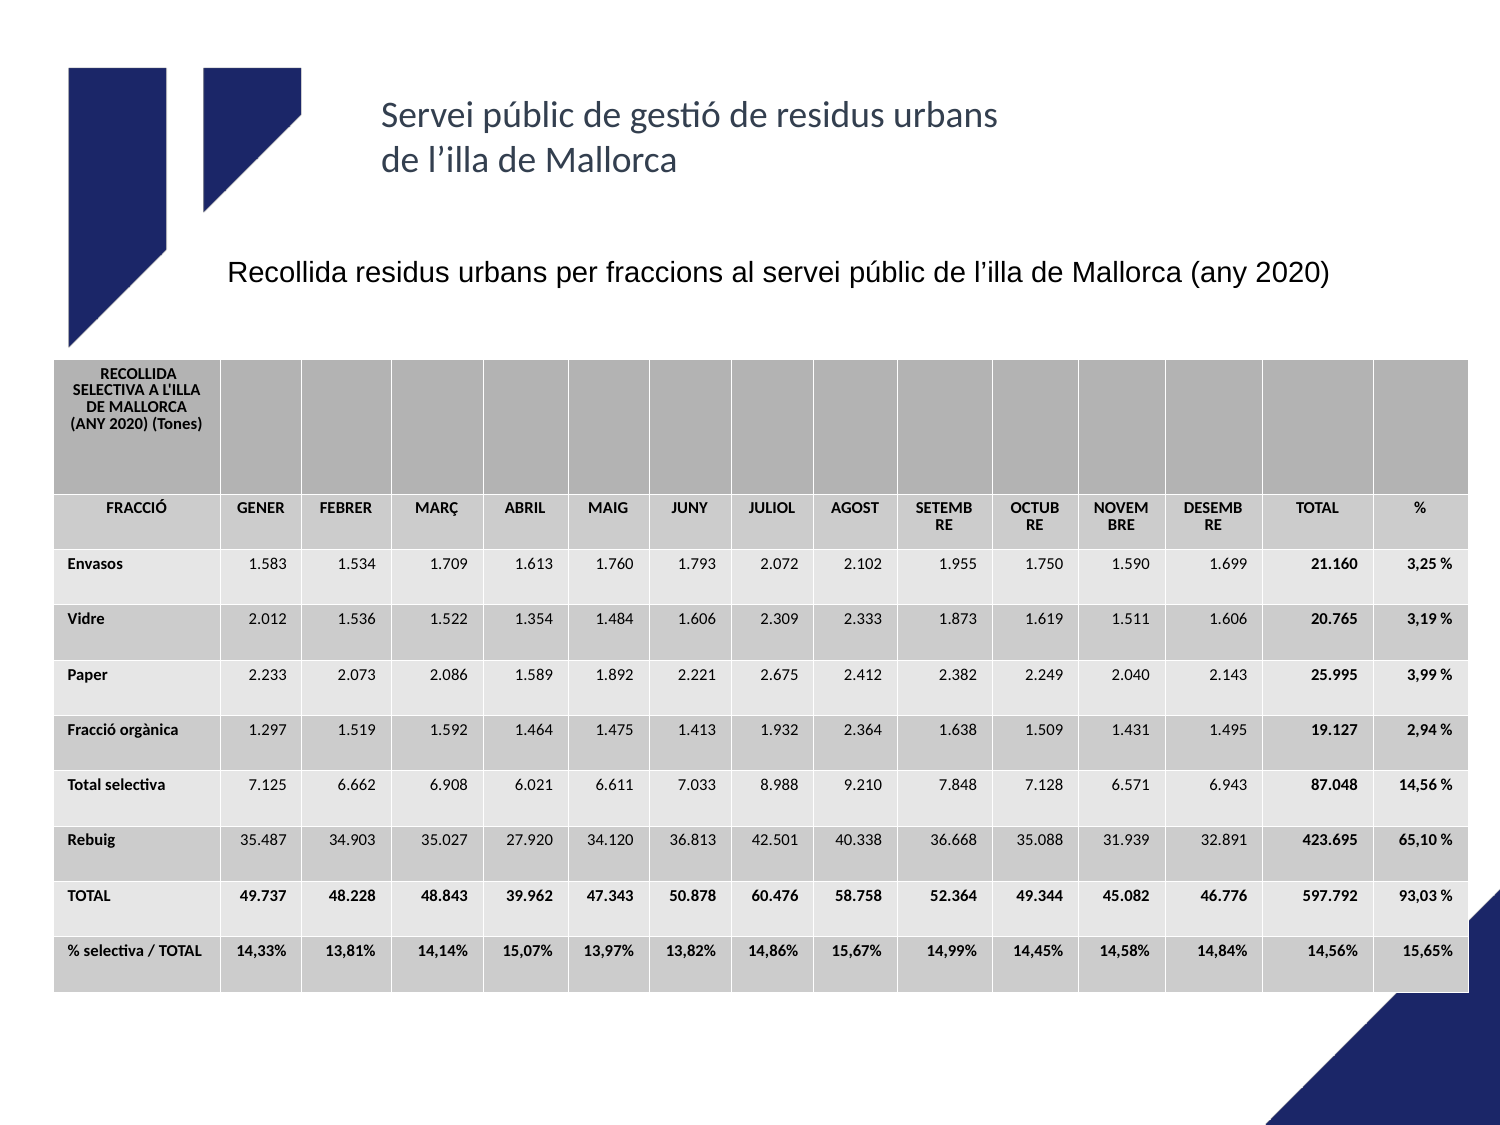

# Servei públic de gestió de residus urbans de l’illa de Mallorca
Recollida residus urbans per fraccions al servei públic de l’illa de Mallorca (any 2020)
| RECOLLIDA SELECTIVA A L'ILLA DE MALLORCA (ANY 2020) (Tones) | | | | | | | | | | | | | | |
| --- | --- | --- | --- | --- | --- | --- | --- | --- | --- | --- | --- | --- | --- | --- |
| FRACCIÓ | GENER | FEBRER | MARÇ | ABRIL | MAIG | JUNY | JULIOL | AGOST | SETEMBRE | OCTUBRE | NOVEMBRE | DESEMBRE | TOTAL | % |
| Envasos | 1.583 | 1.534 | 1.709 | 1.613 | 1.760 | 1.793 | 2.072 | 2.102 | 1.955 | 1.750 | 1.590 | 1.699 | 21.160 | 3,25 % |
| Vidre | 2.012 | 1.536 | 1.522 | 1.354 | 1.484 | 1.606 | 2.309 | 2.333 | 1.873 | 1.619 | 1.511 | 1.606 | 20.765 | 3,19 % |
| Paper | 2.233 | 2.073 | 2.086 | 1.589 | 1.892 | 2.221 | 2.675 | 2.412 | 2.382 | 2.249 | 2.040 | 2.143 | 25.995 | 3,99 % |
| Fracció orgànica | 1.297 | 1.519 | 1.592 | 1.464 | 1.475 | 1.413 | 1.932 | 2.364 | 1.638 | 1.509 | 1.431 | 1.495 | 19.127 | 2,94 % |
| Total selectiva | 7.125 | 6.662 | 6.908 | 6.021 | 6.611 | 7.033 | 8.988 | 9.210 | 7.848 | 7.128 | 6.571 | 6.943 | 87.048 | 14,56 % |
| Rebuig | 35.487 | 34.903 | 35.027 | 27.920 | 34.120 | 36.813 | 42.501 | 40.338 | 36.668 | 35.088 | 31.939 | 32.891 | 423.695 | 65,10 % |
| TOTAL | 49.737 | 48.228 | 48.843 | 39.962 | 47.343 | 50.878 | 60.476 | 58.758 | 52.364 | 49.344 | 45.082 | 46.776 | 597.792 | 93,03 % |
| % selectiva / TOTAL | 14,33% | 13,81% | 14,14% | 15,07% | 13,97% | 13,82% | 14,86% | 15,67% | 14,99% | 14,45% | 14,58% | 14,84% | 14,56% | 15,65% |